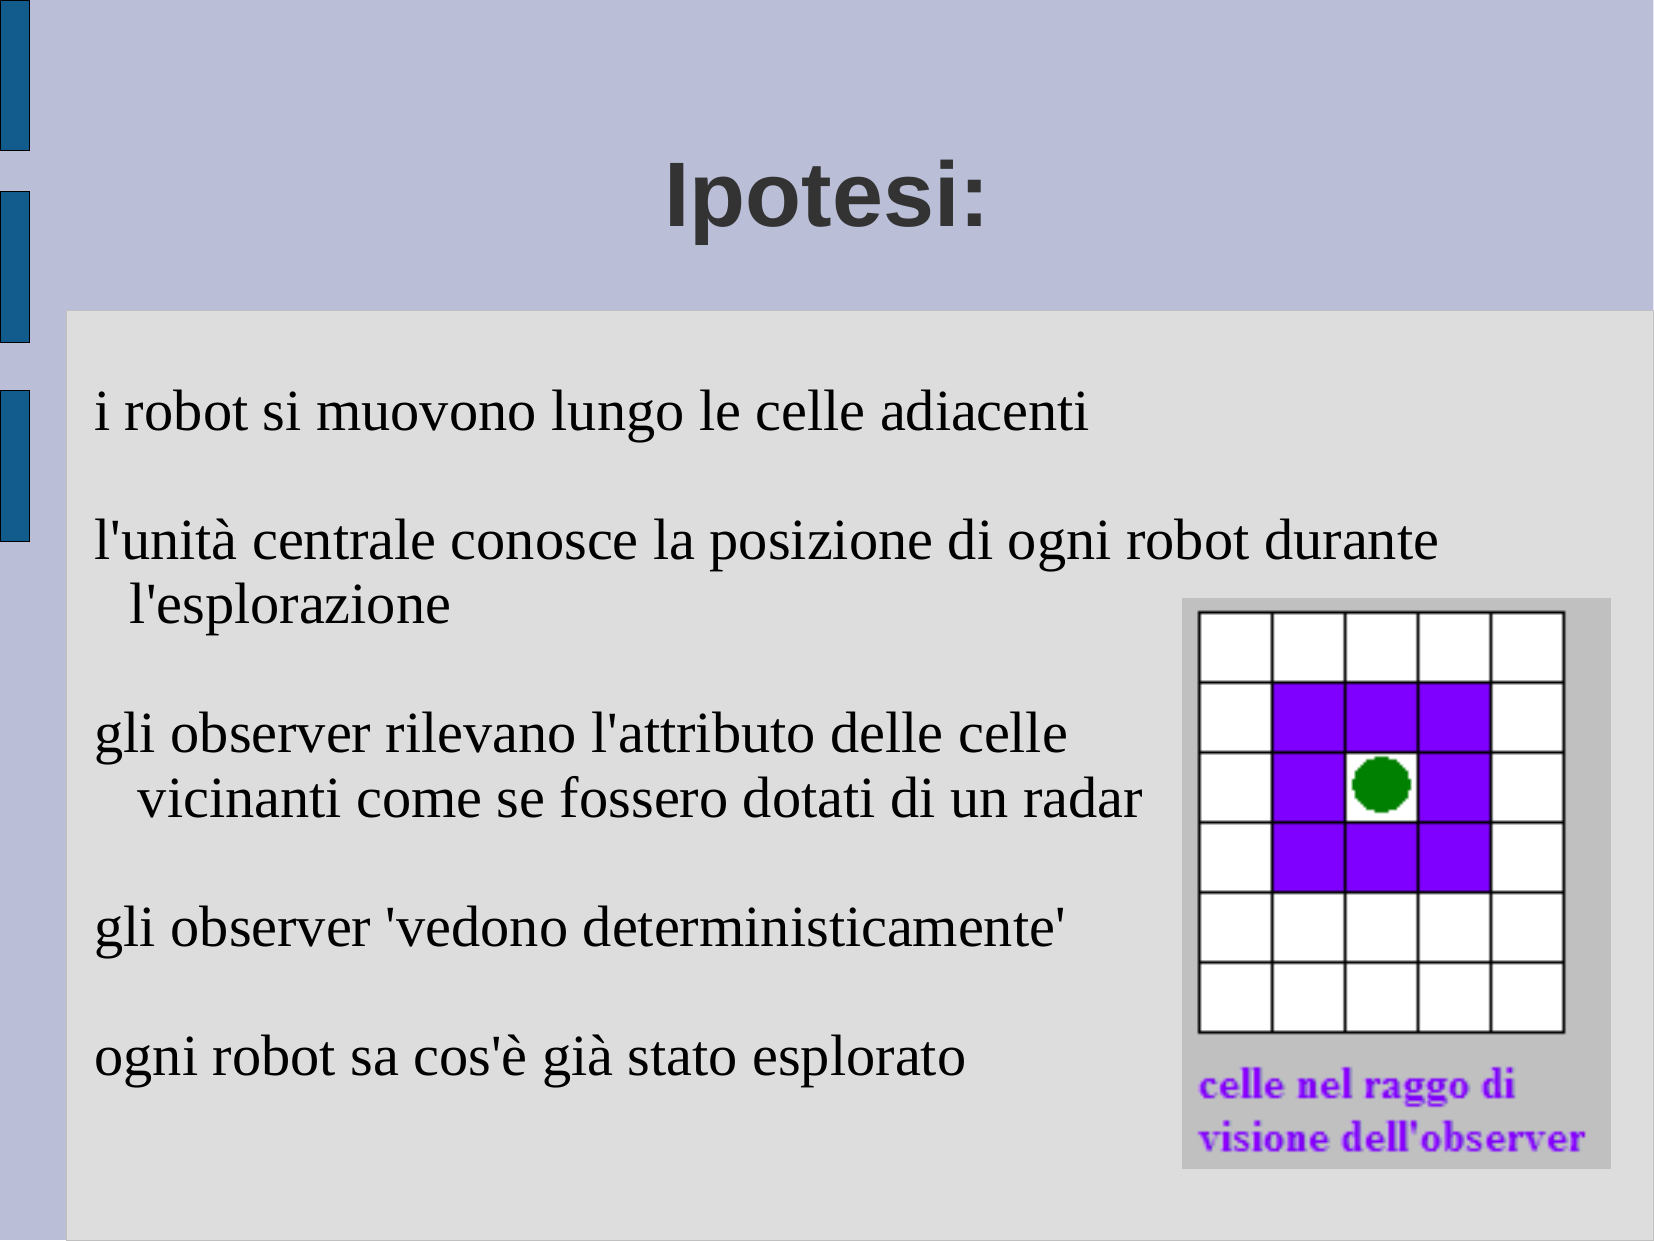

# Ipotesi:
i robot si muovono lungo le celle adiacenti
l'unità centrale conosce la posizione di ogni robot durante l'esplorazione
gli observer rilevano l'attributo delle celle
 vicinanti come se fossero dotati di un radar
gli observer 'vedono deterministicamente'
ogni robot sa cos'è già stato esplorato